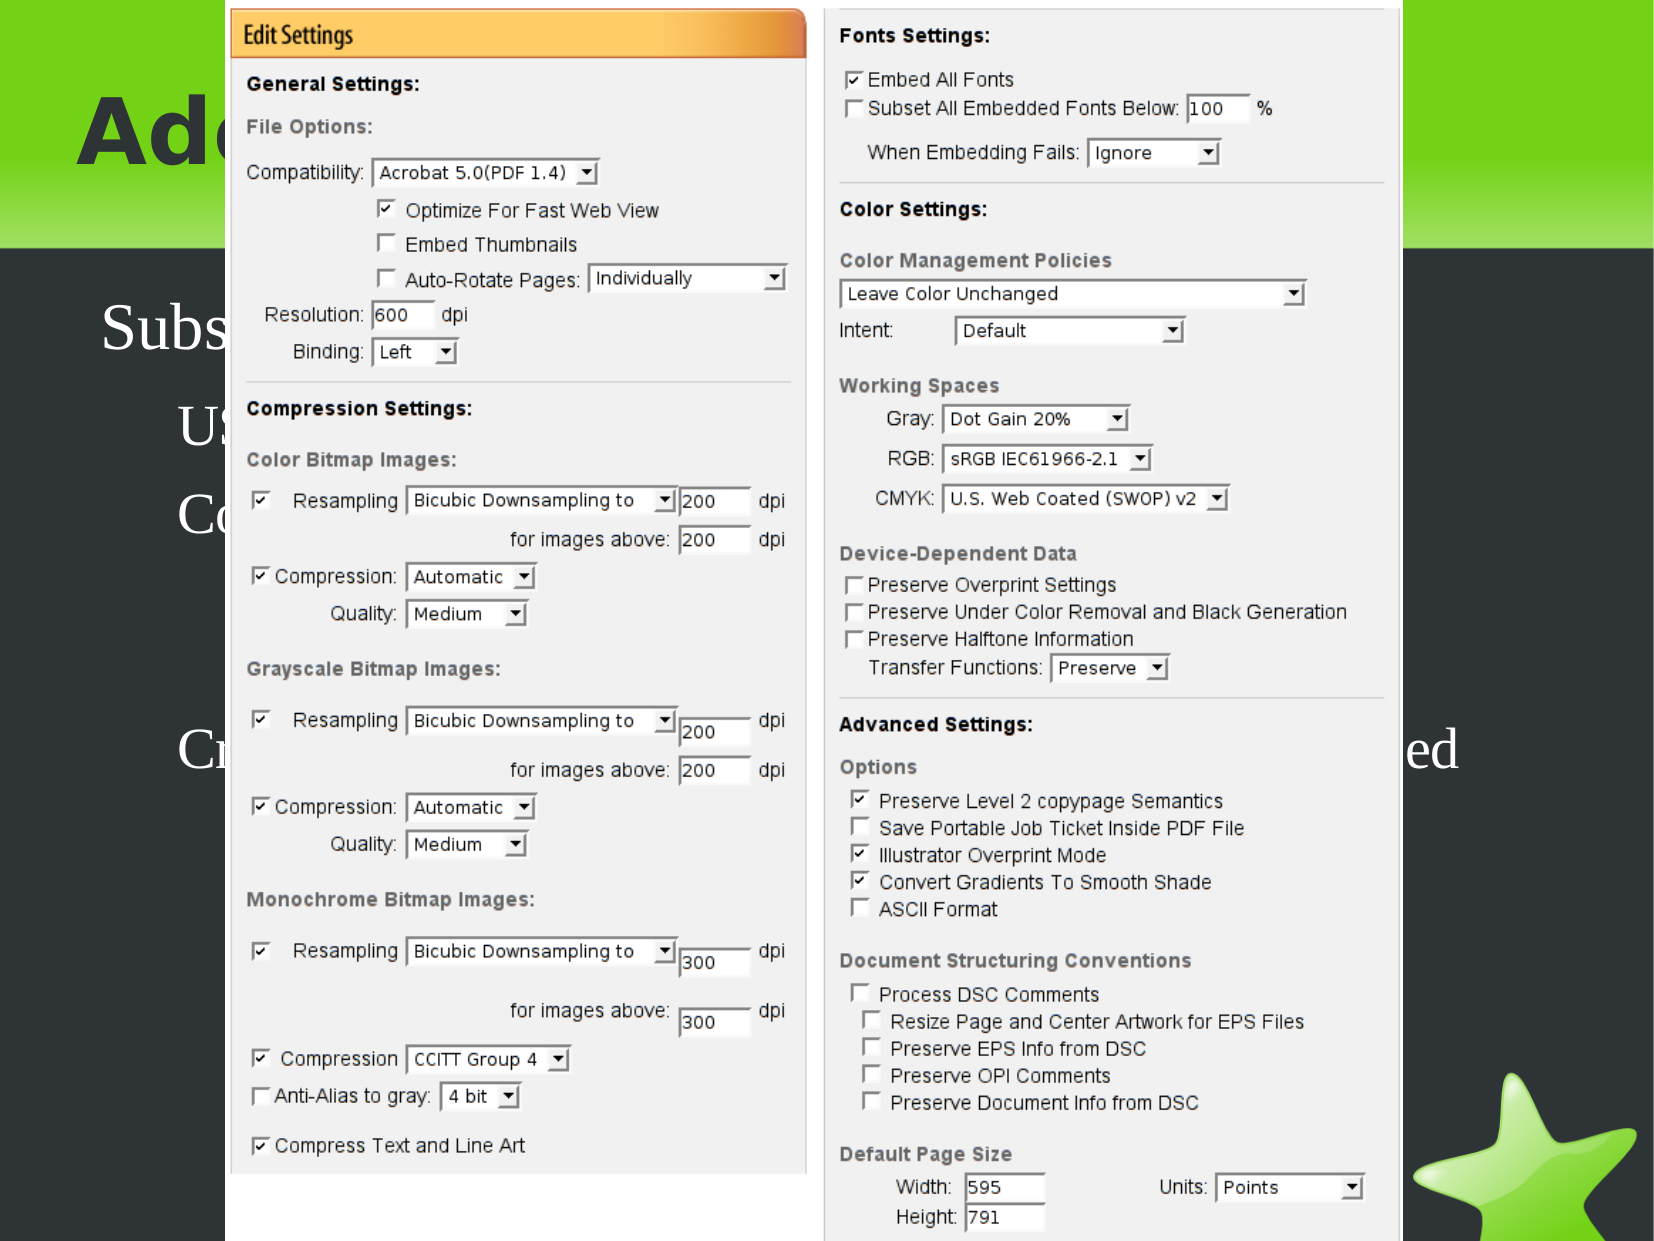

# Adobe Online Services
Subscription benefits (at ~100USD/yr)
US/Canada subscription only (?!)
Convert many file types to PDF
Microsoft® Office: .doc, .ppt, .xls
Adobe PostScript® Formats: .ps, .prn, .eps
Create custom Optimization settings that can be reused
Full JACoW Distiller settings?
Yes!